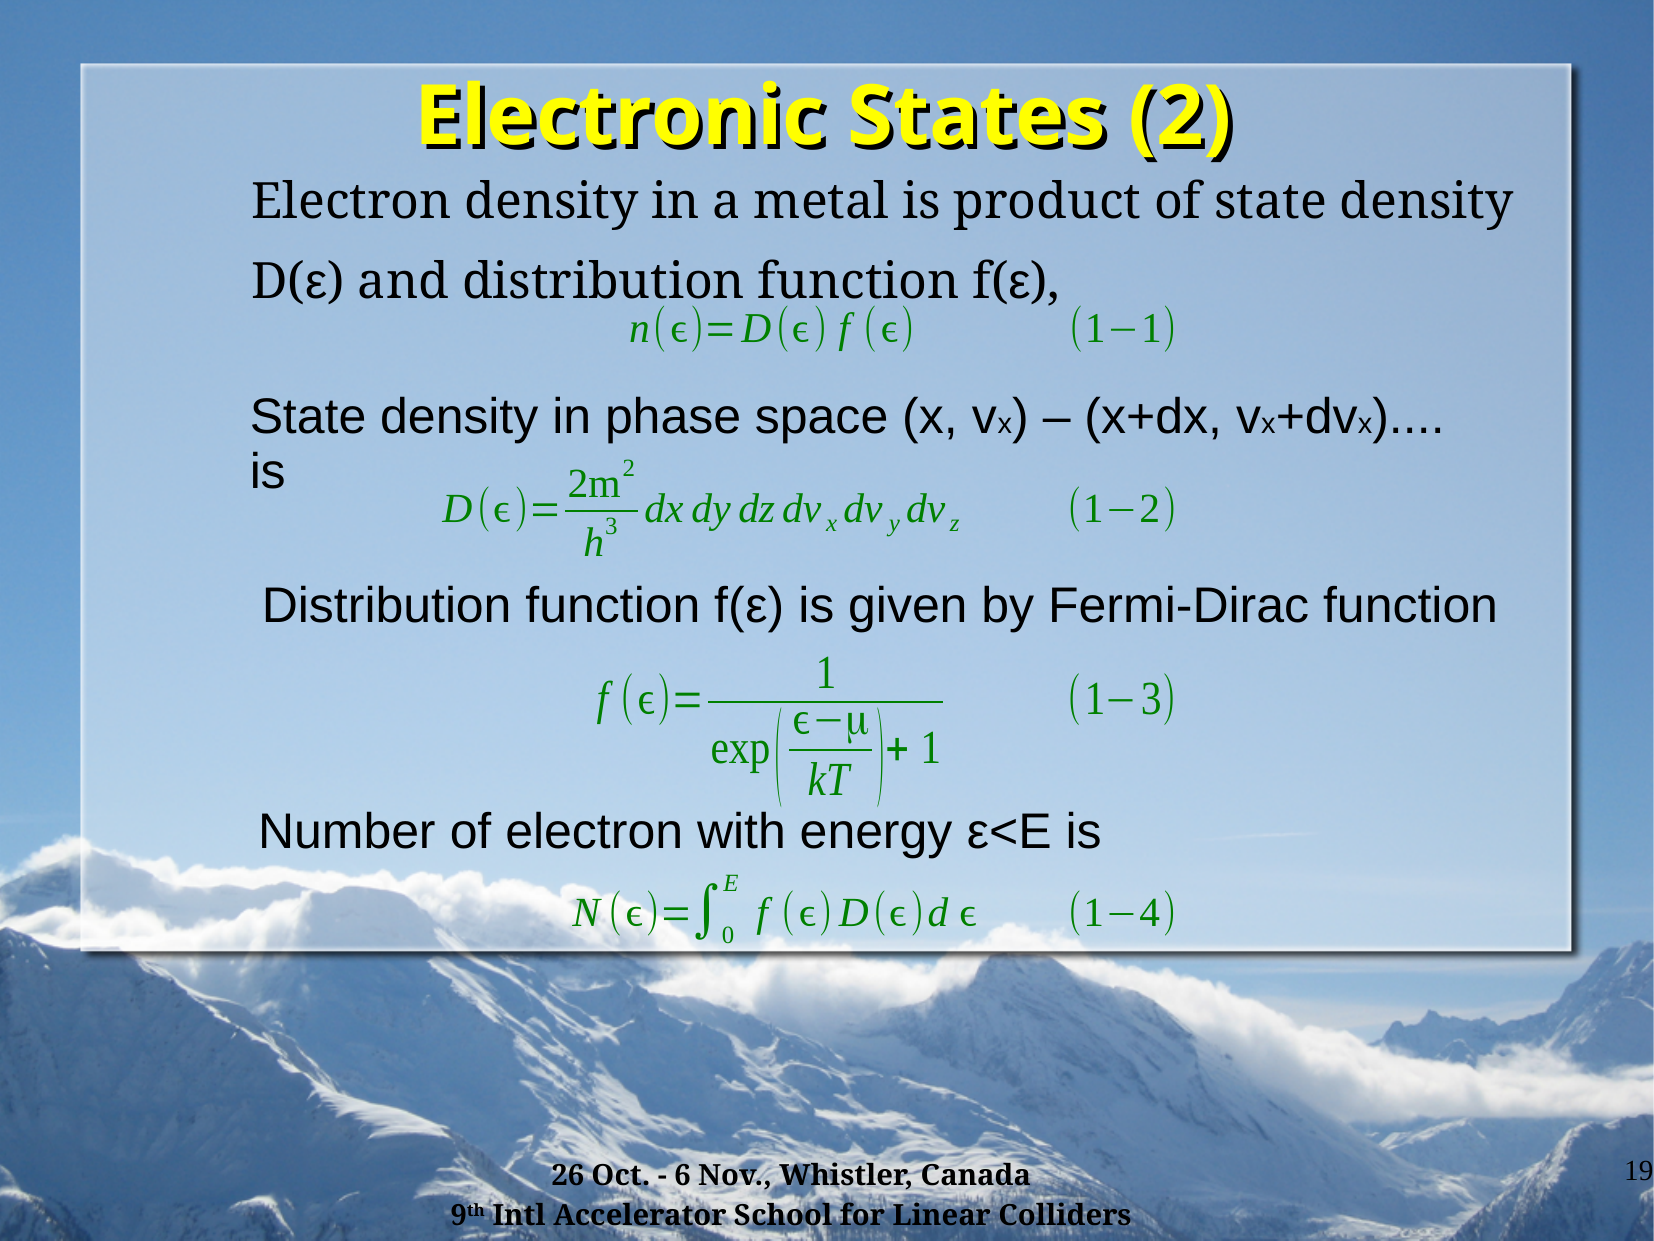

# Electronic States (2)
Electron density in a metal is product of state density
D(ε) and distribution function f(ε),
State density in phase space (x, vx) – (x+dx, vx+dvx).... is
Distribution function f(ε) is given by Fermi-Dirac function
Number of electron with energy ε<E is
19